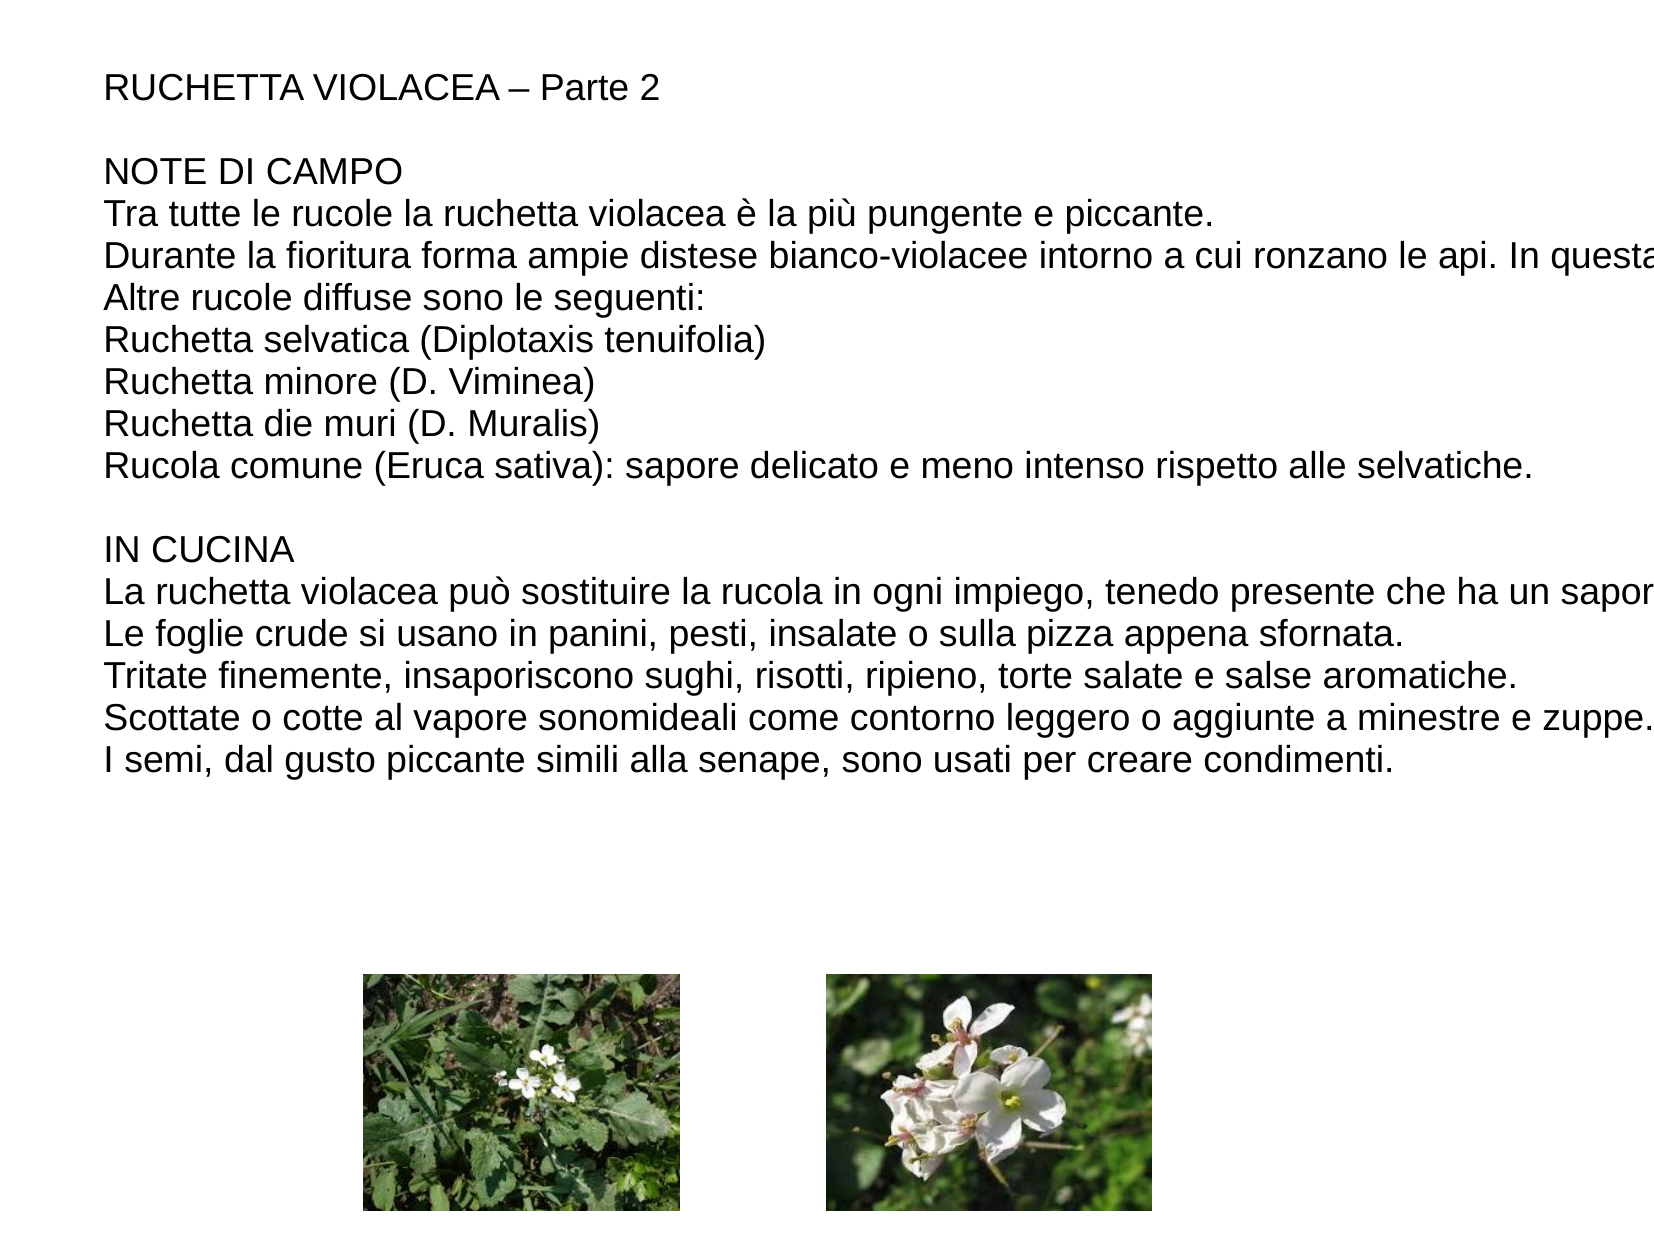

RUCHETTA VIOLACEA – Parte 2
NOTE DI CAMPO
Tra tutte le rucole la ruchetta violacea è la più pungente e piccante.
Durante la fioritura forma ampie distese bianco-violacee intorno a cui ronzano le api. In questa fase le rosette basali quasi scompaiono ma se si sanno riconoscere prima si trovano durante tutta la stagione fredda.
Altre rucole diffuse sono le seguenti:
Ruchetta selvatica (Diplotaxis tenuifolia)
Ruchetta minore (D. Viminea)
Ruchetta die muri (D. Muralis)
Rucola comune (Eruca sativa): sapore delicato e meno intenso rispetto alle selvatiche.
IN CUCINA
La ruchetta violacea può sostituire la rucola in ogni impiego, tenedo presente che ha un sapore più forte e decisamente più pungente.
Le foglie crude si usano in panini, pesti, insalate o sulla pizza appena sfornata.
Tritate finemente, insaporiscono sughi, risotti, ripieno, torte salate e salse aromatiche.
Scottate o cotte al vapore sonomideali come contorno leggero o aggiunte a minestre e zuppe.I fiori, la parte più pungente della pianta,si prestano come base per frittate.
I semi, dal gusto piccante simili alla senape, sono usati per creare condimenti.